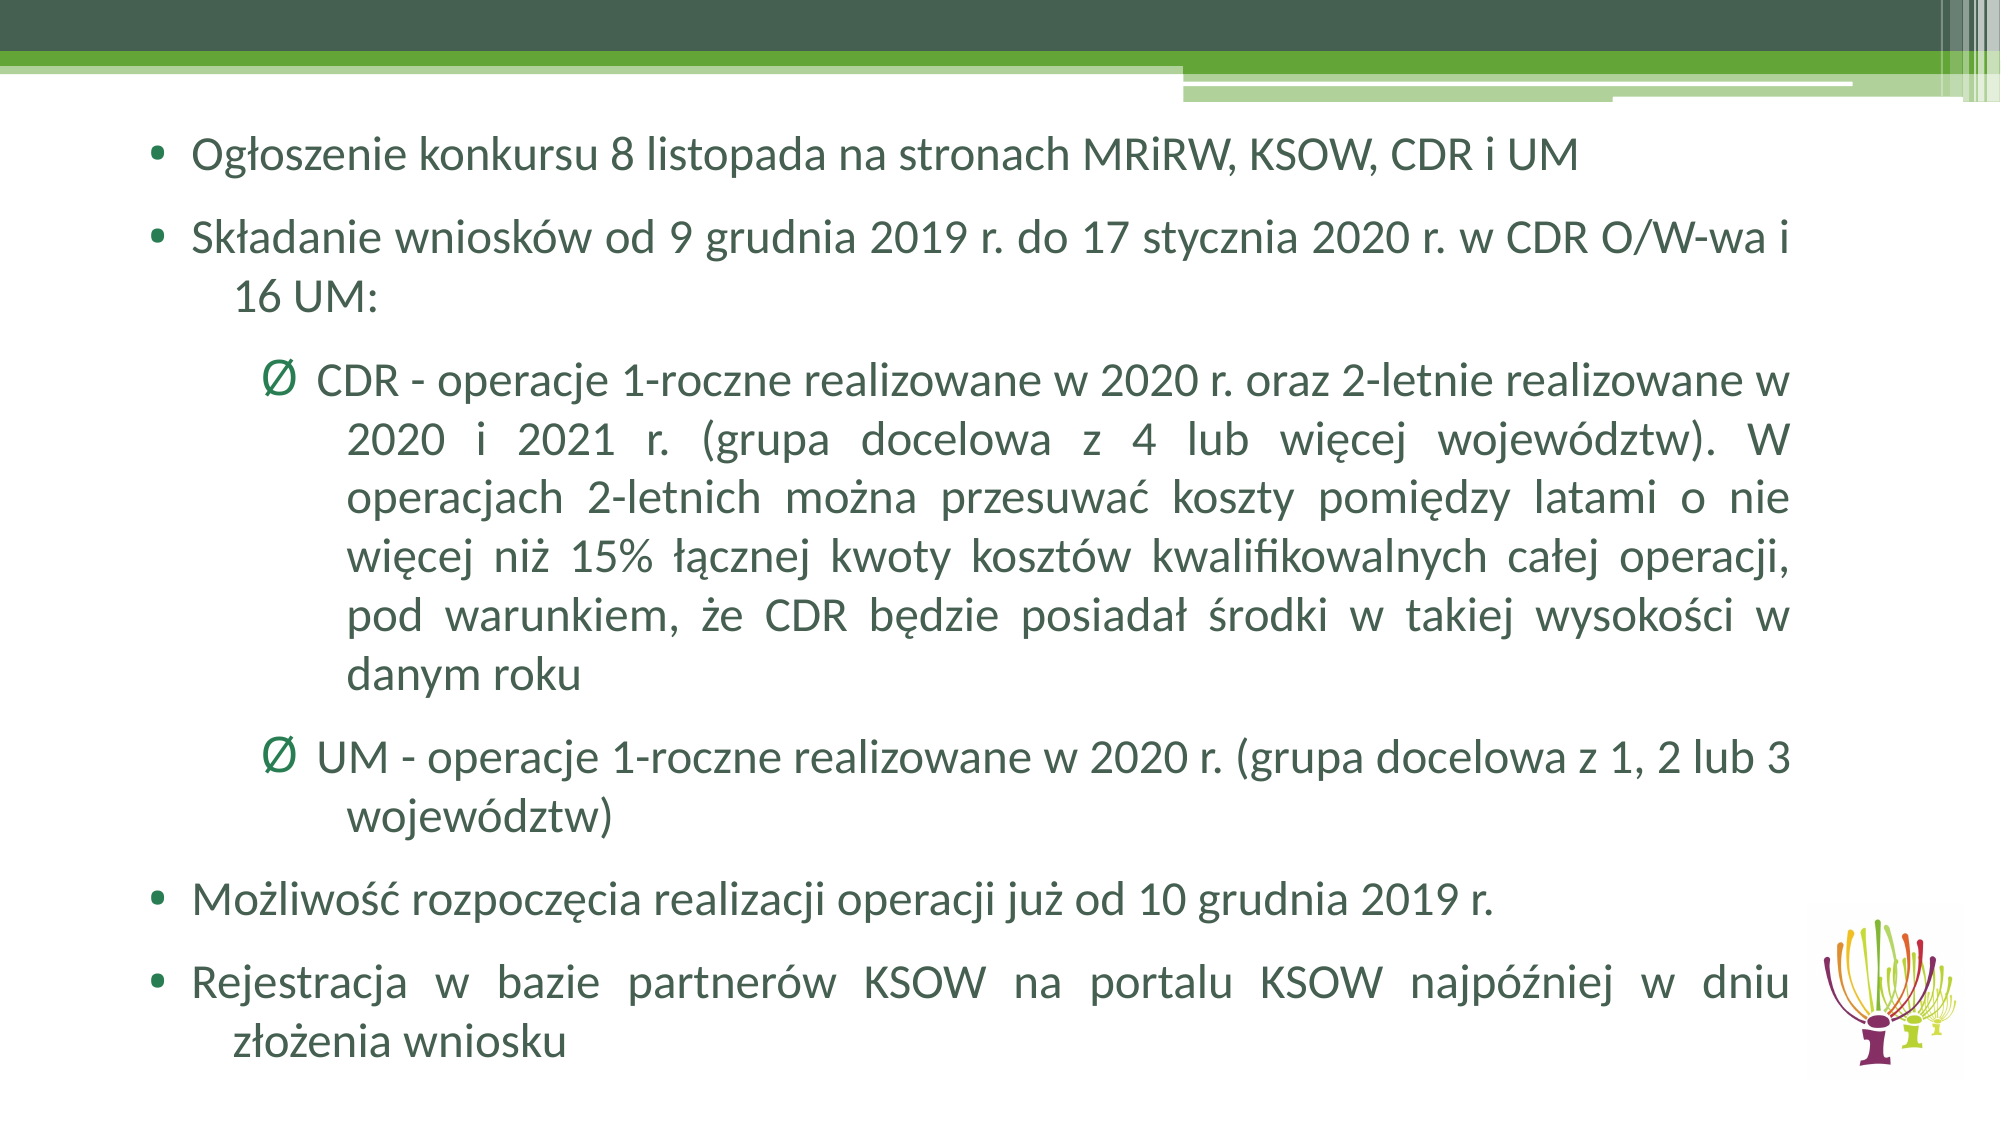

# Ogłoszenie konkursu 8 listopada na stronach MRiRW, KSOW, CDR i UM
Składanie wniosków od 9 grudnia 2019 r. do 17 stycznia 2020 r. w CDR O/W-wa i 16 UM:
 CDR - operacje 1-roczne realizowane w 2020 r. oraz 2-letnie realizowane w 2020 i 2021 r. (grupa docelowa z 4 lub więcej województw). W operacjach 2-letnich można przesuwać koszty pomiędzy latami o nie więcej niż 15% łącznej kwoty kosztów kwalifikowalnych całej operacji, pod warunkiem, że CDR będzie posiadał środki w takiej wysokości w danym roku
 UM - operacje 1-roczne realizowane w 2020 r. (grupa docelowa z 1, 2 lub 3 województw)
Możliwość rozpoczęcia realizacji operacji już od 10 grudnia 2019 r.
Rejestracja w bazie partnerów KSOW na portalu KSOW najpóźniej w dniu złożenia wniosku